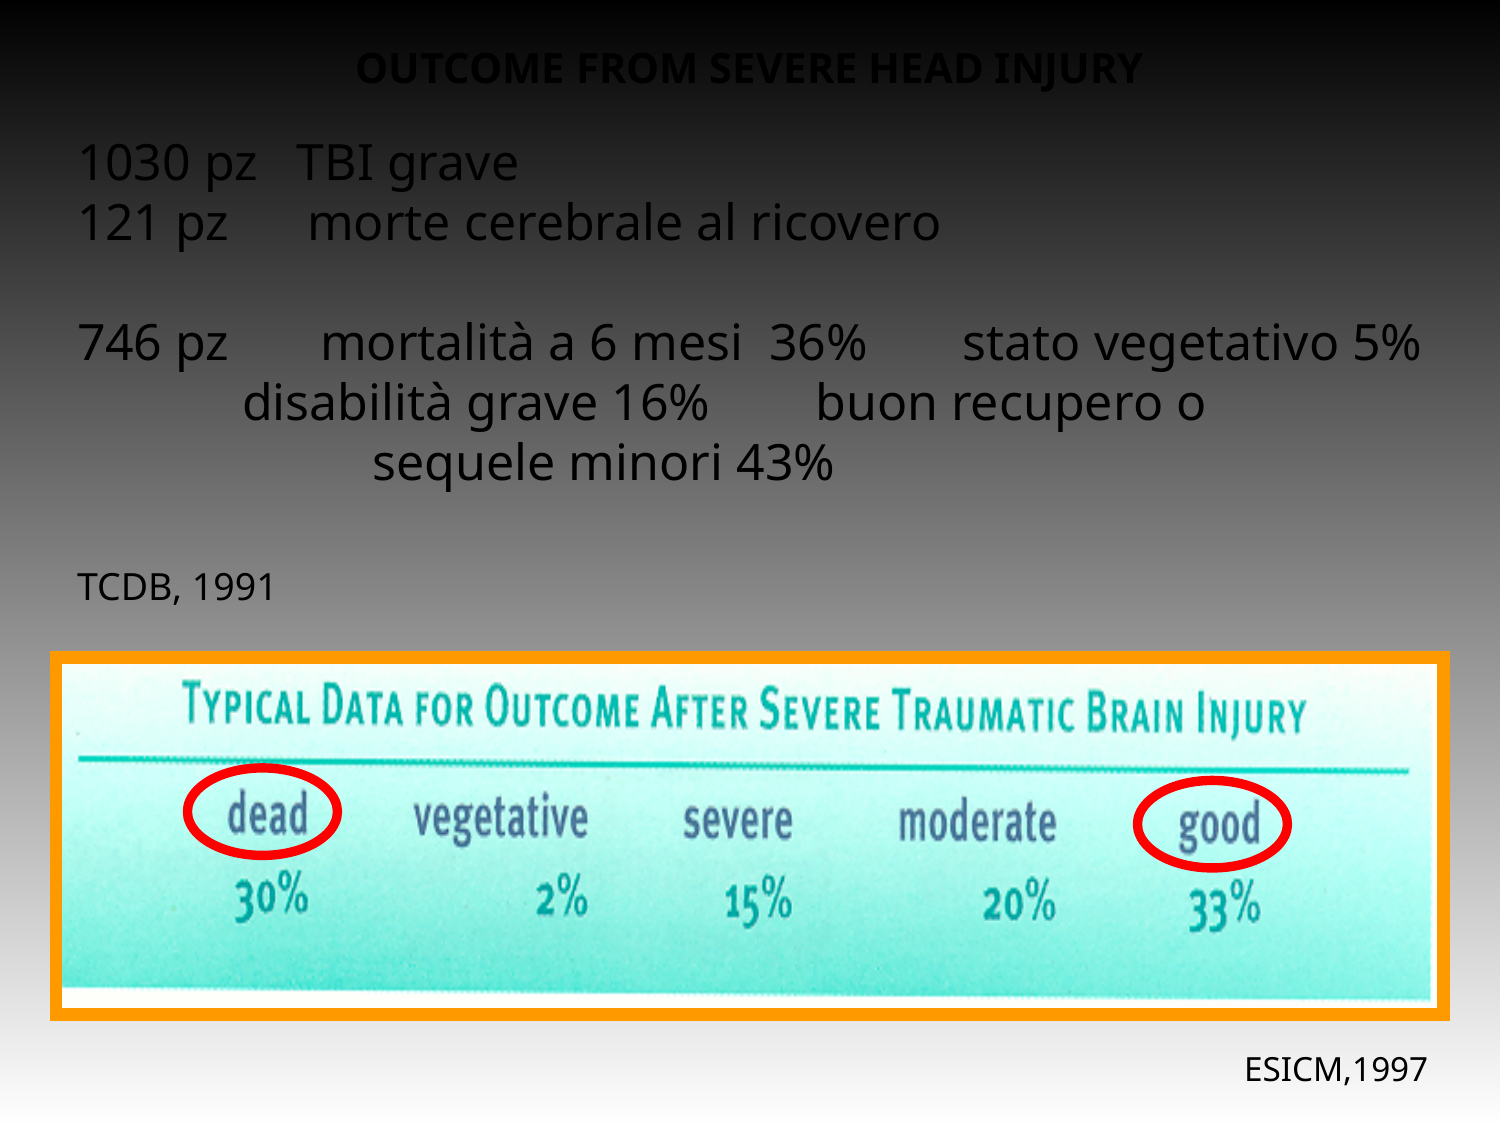

OUTCOME FROM SEVERE HEAD INJURY
1030 pz TBI grave
121 pz morte cerebrale al ricovero
746 pz mortalità a 6 mesi 36% 	stato vegetativo 5%
	 disabilità grave 16% 		buon recupero o 							sequele minori 43%
TCDB, 1991
ESICM,1997